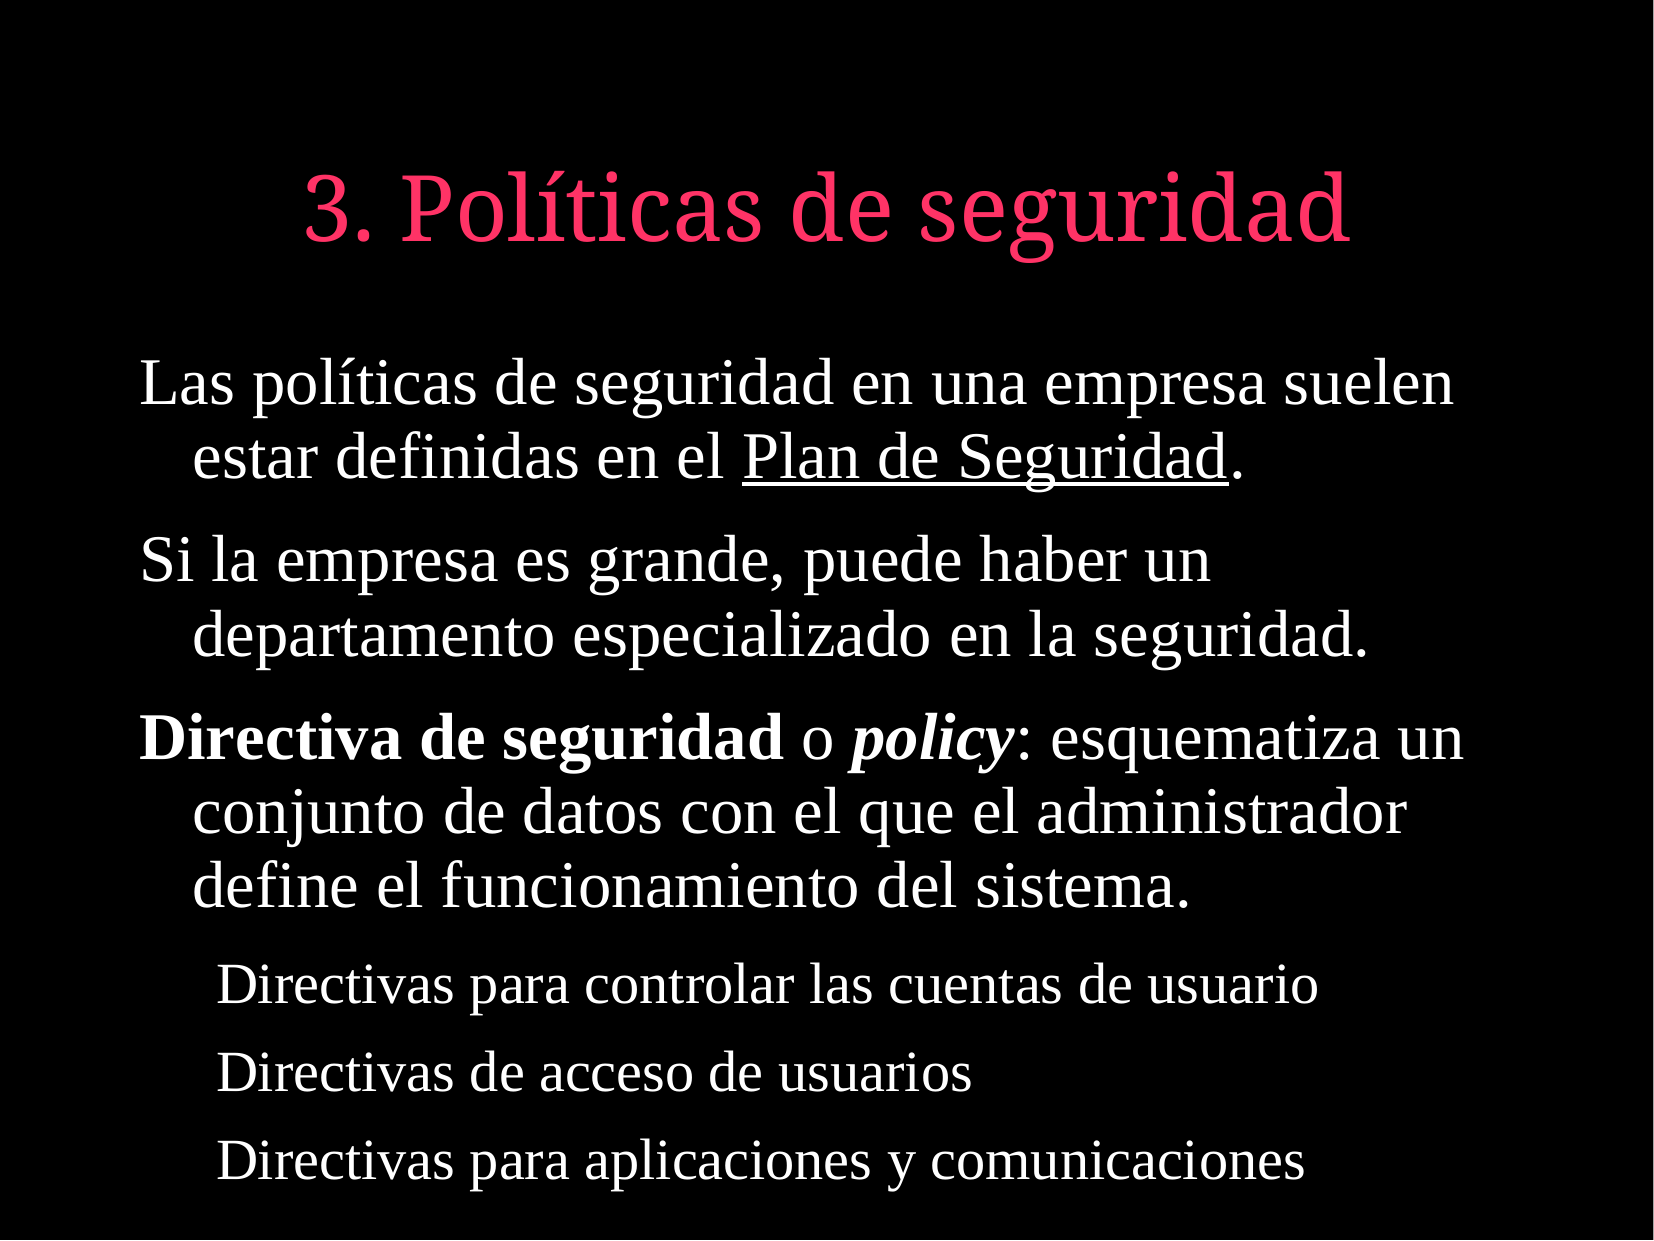

# 3. Políticas de seguridad
Las políticas de seguridad en una empresa suelen estar definidas en el Plan de Seguridad.
Si la empresa es grande, puede haber un departamento especializado en la seguridad.
Directiva de seguridad o policy: esquematiza un conjunto de datos con el que el administrador define el funcionamiento del sistema.
Directivas para controlar las cuentas de usuario
Directivas de acceso de usuarios
Directivas para aplicaciones y comunicaciones